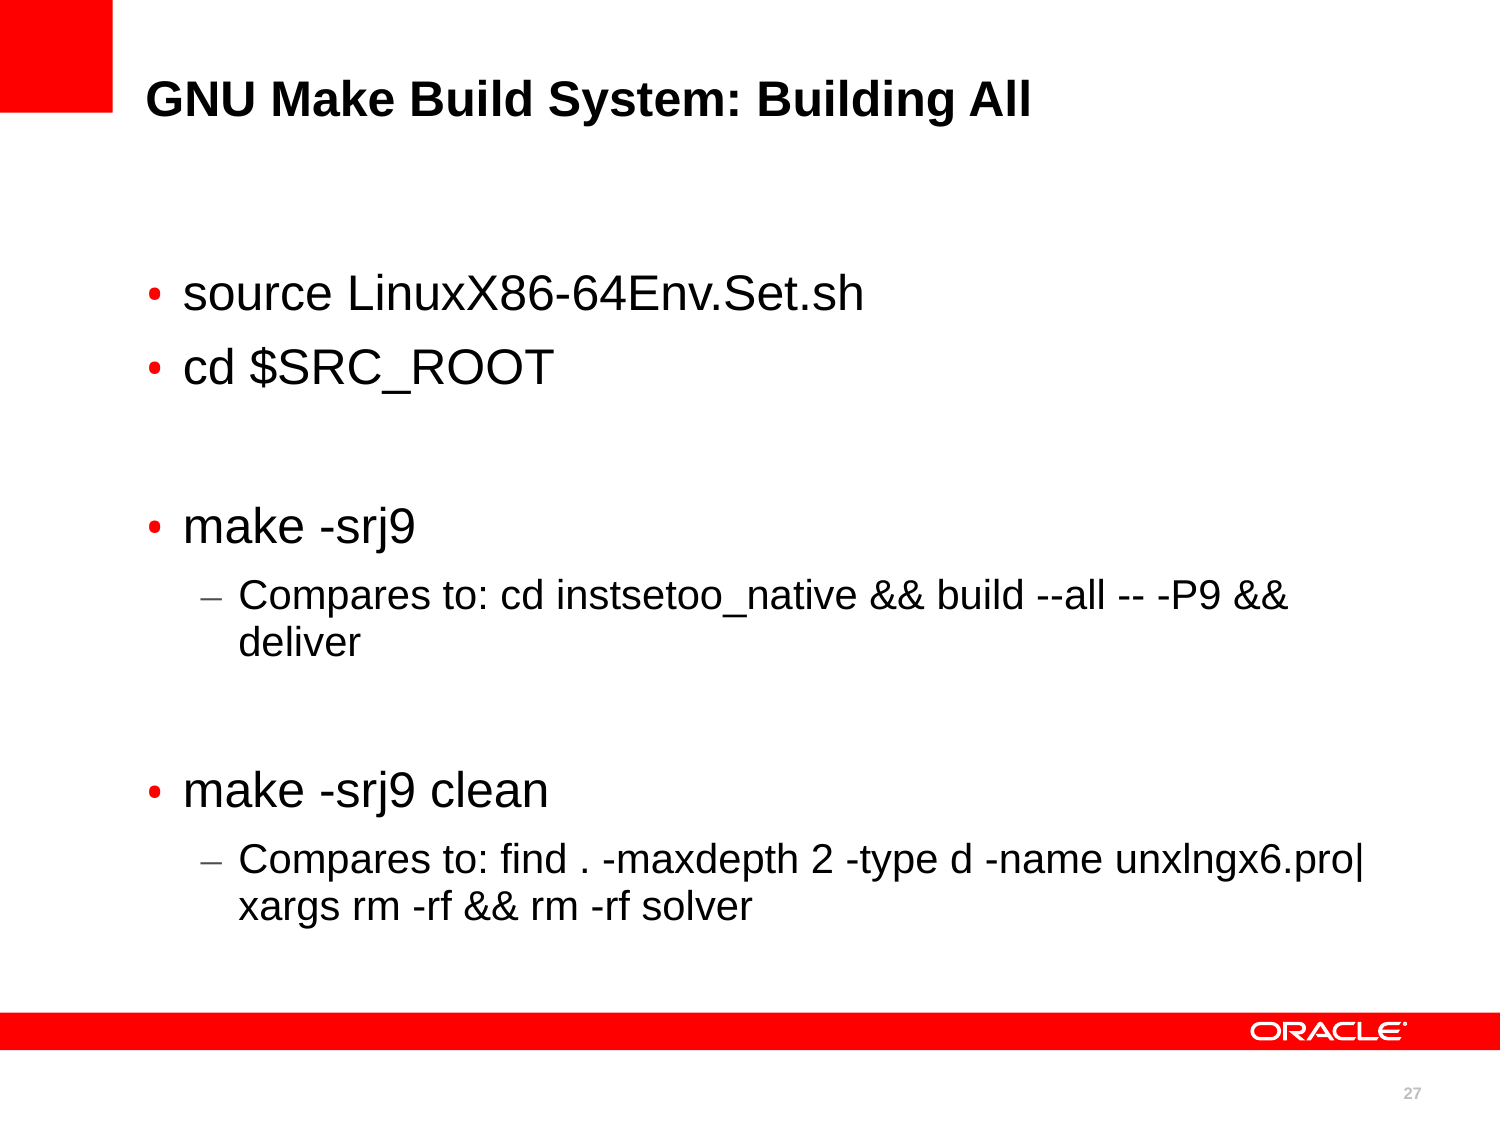

# GNU Make Build System: Building All
source LinuxX86-64Env.Set.sh
cd $SRC_ROOT
make -srj9
Compares to: cd instsetoo_native && build --all -- -P9 && deliver
make -srj9 clean
Compares to: find . -maxdepth 2 -type d -name unxlngx6.pro|xargs rm -rf && rm -rf solver